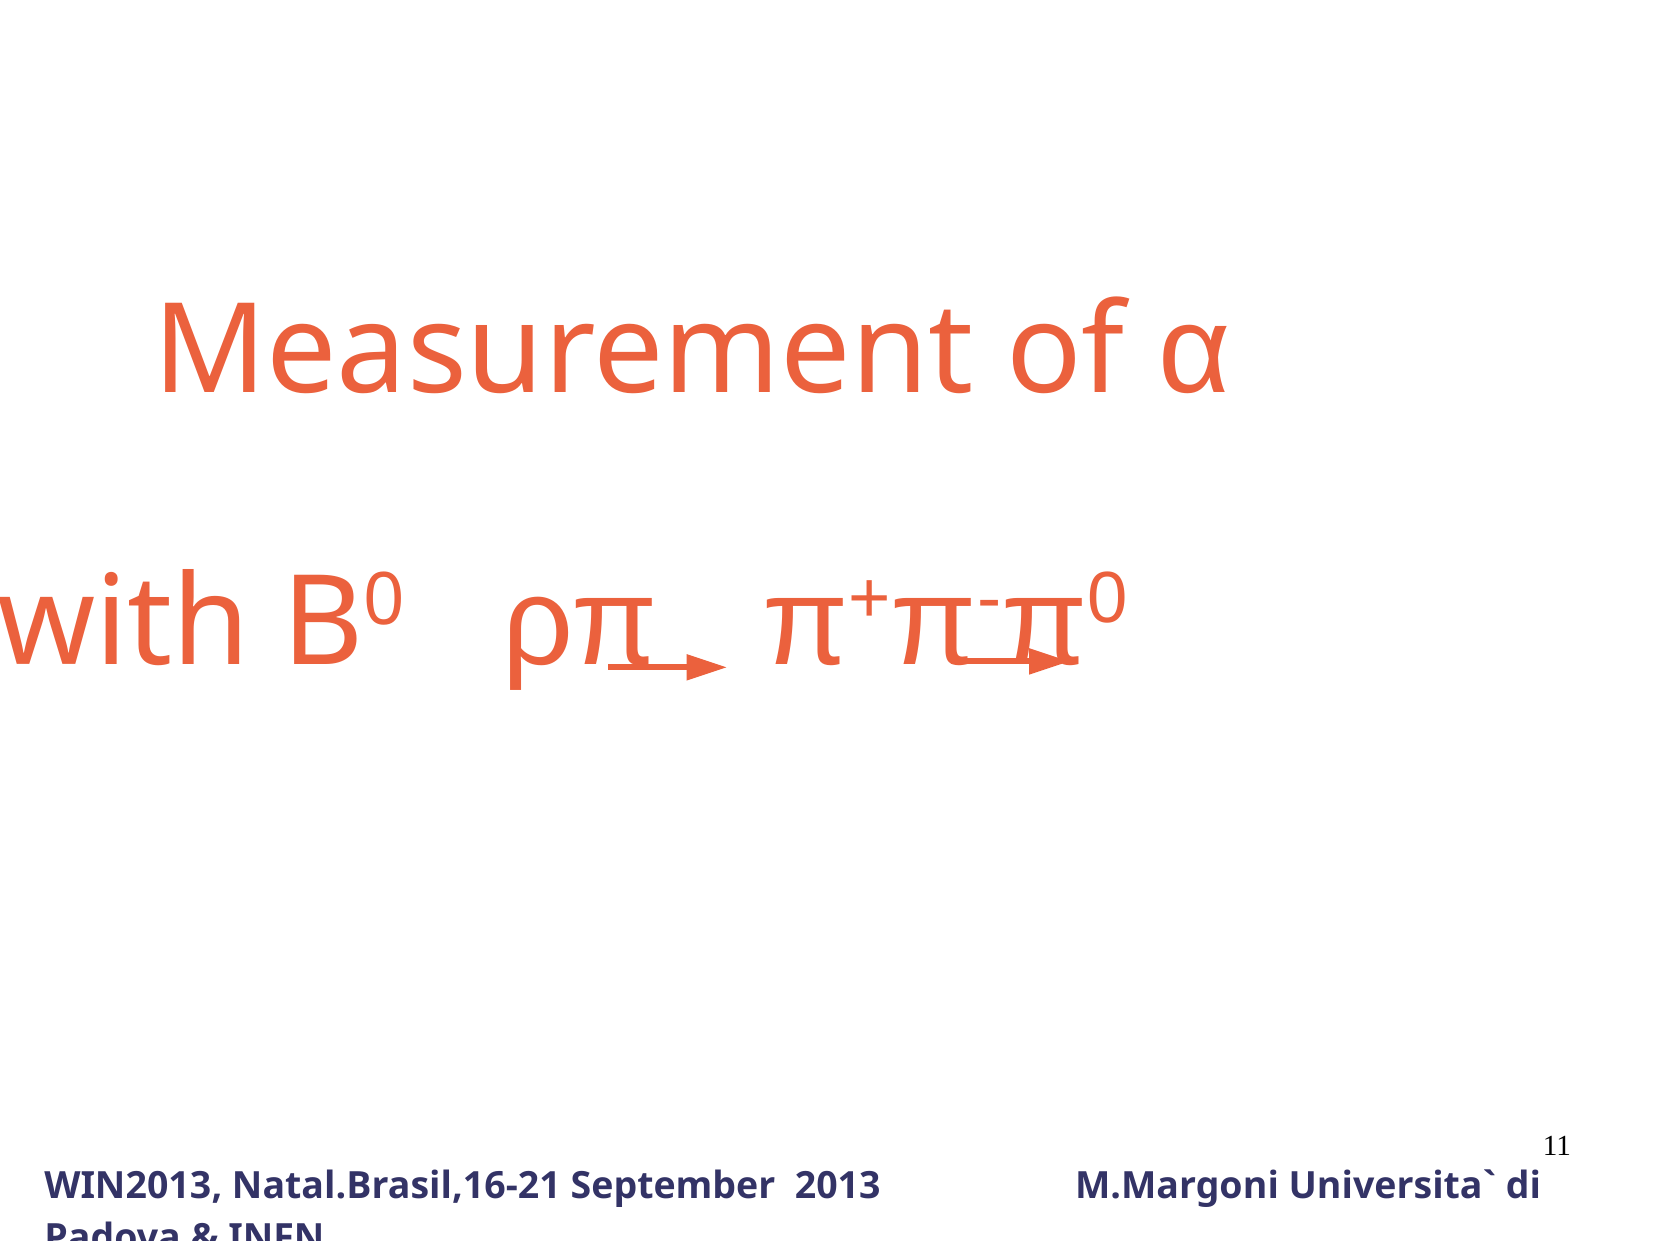

Measurement of α with B0 ρπ π+π-π0
11
WIN2013, Natal.Brasil,16-21 September 2013 M.Margoni Universita` di Padova & INFN